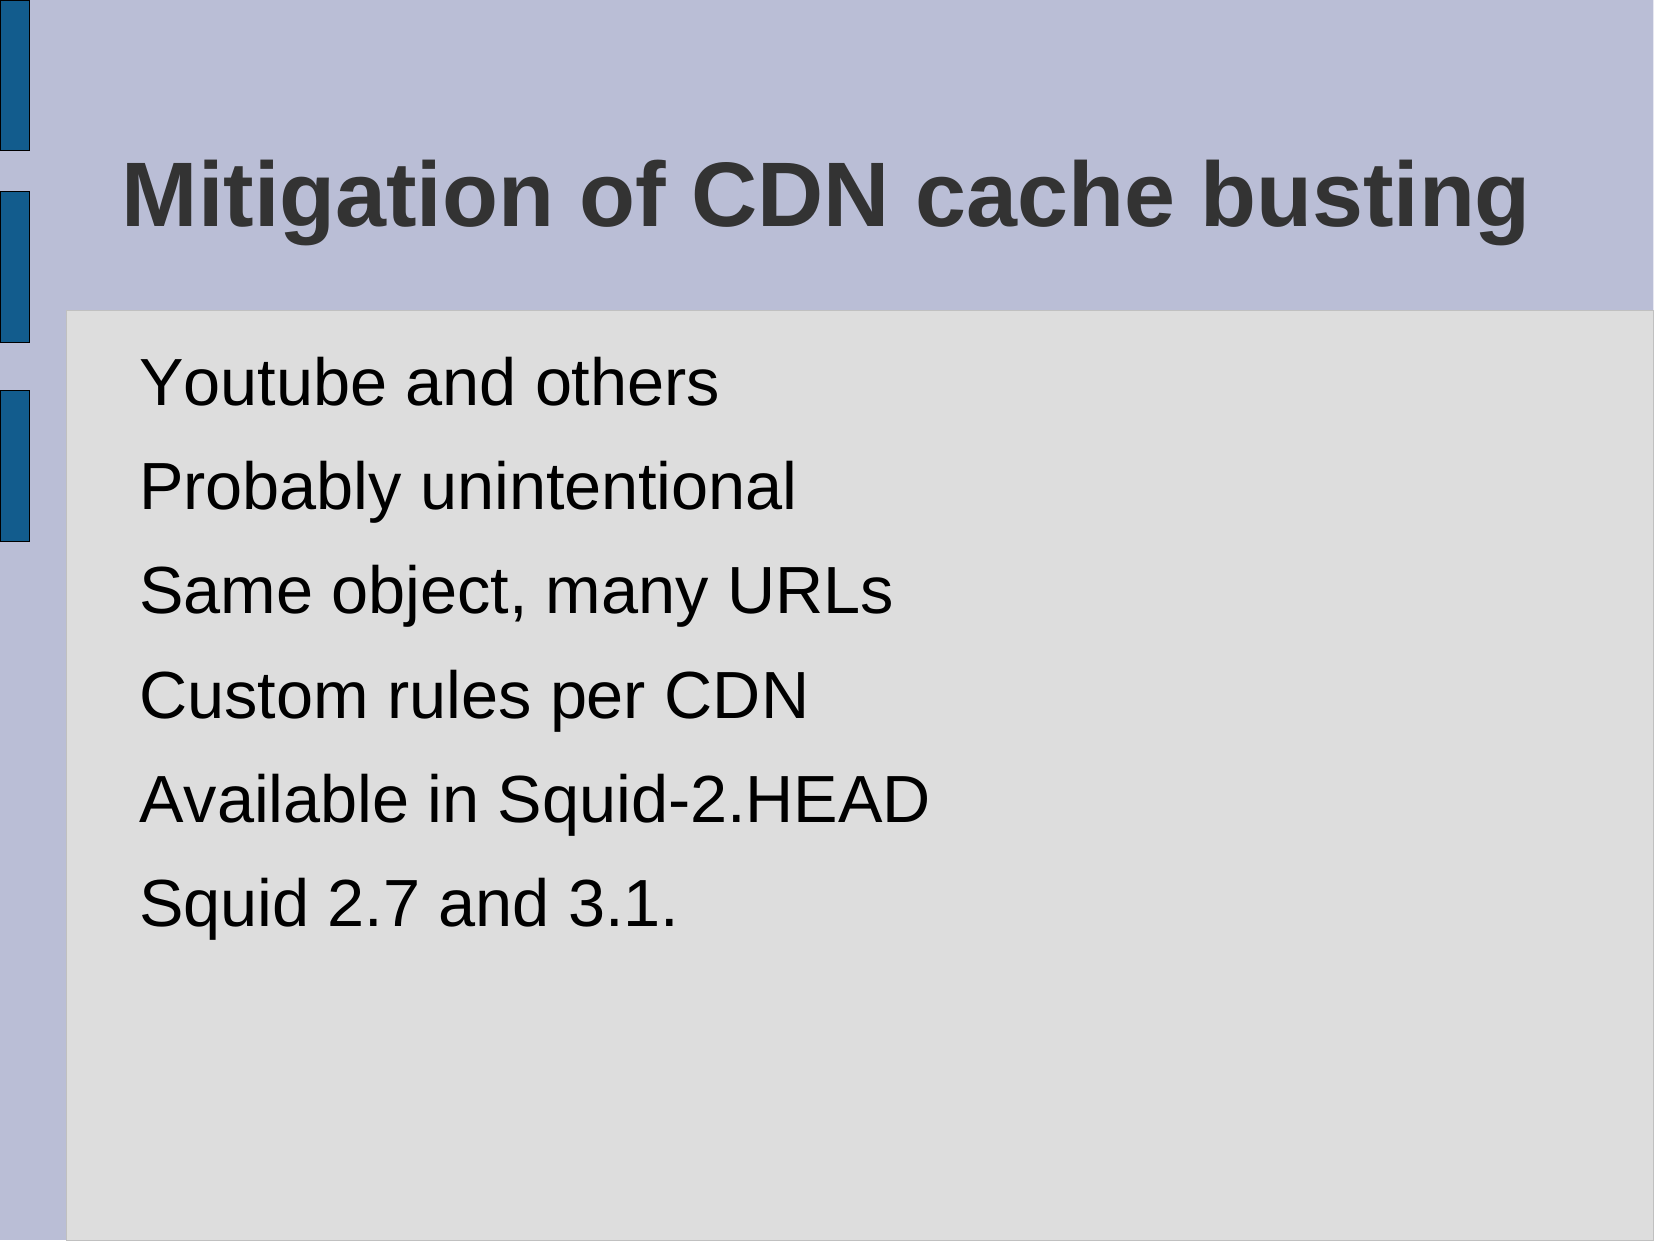

# Mitigation of CDN cache busting
Youtube and others
Probably unintentional
Same object, many URLs
Custom rules per CDN
Available in Squid-2.HEAD
Squid 2.7 and 3.1.